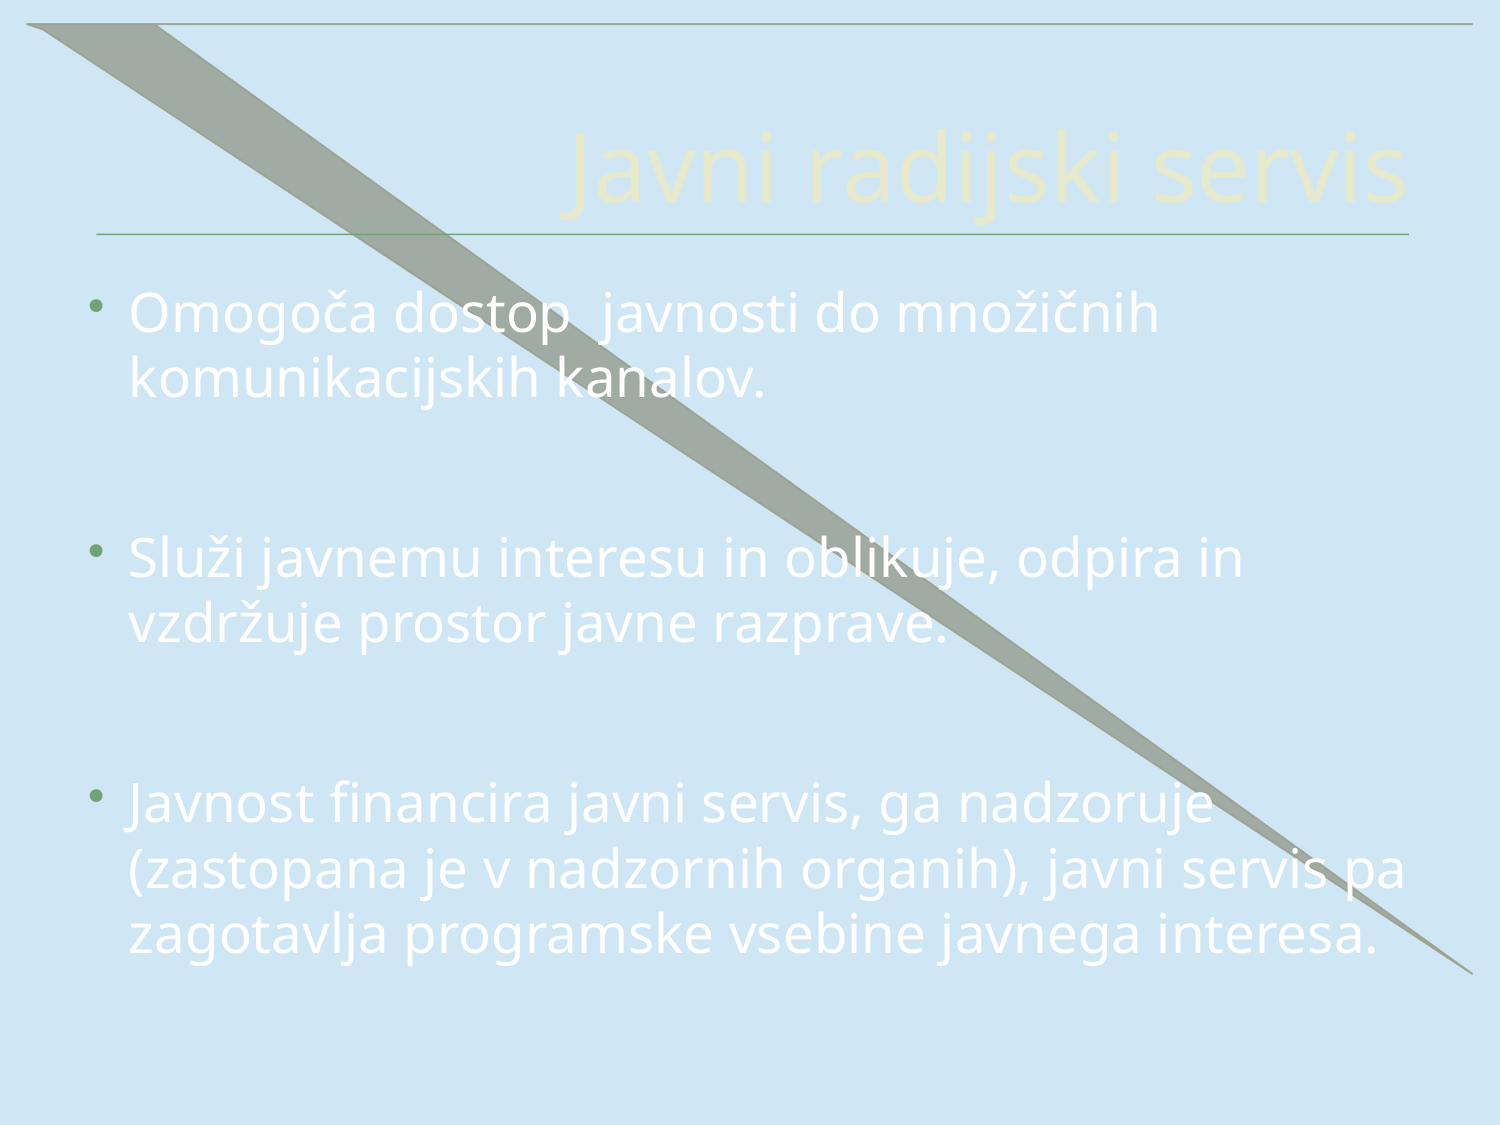

# Javni radijski servis
Omogoča dostop javnosti do množičnih komunikacijskih kanalov.
Služi javnemu interesu in oblikuje, odpira in vzdržuje prostor javne razprave.
Javnost financira javni servis, ga nadzoruje (zastopana je v nadzornih organih), javni servis pa zagotavlja programske vsebine javnega interesa.